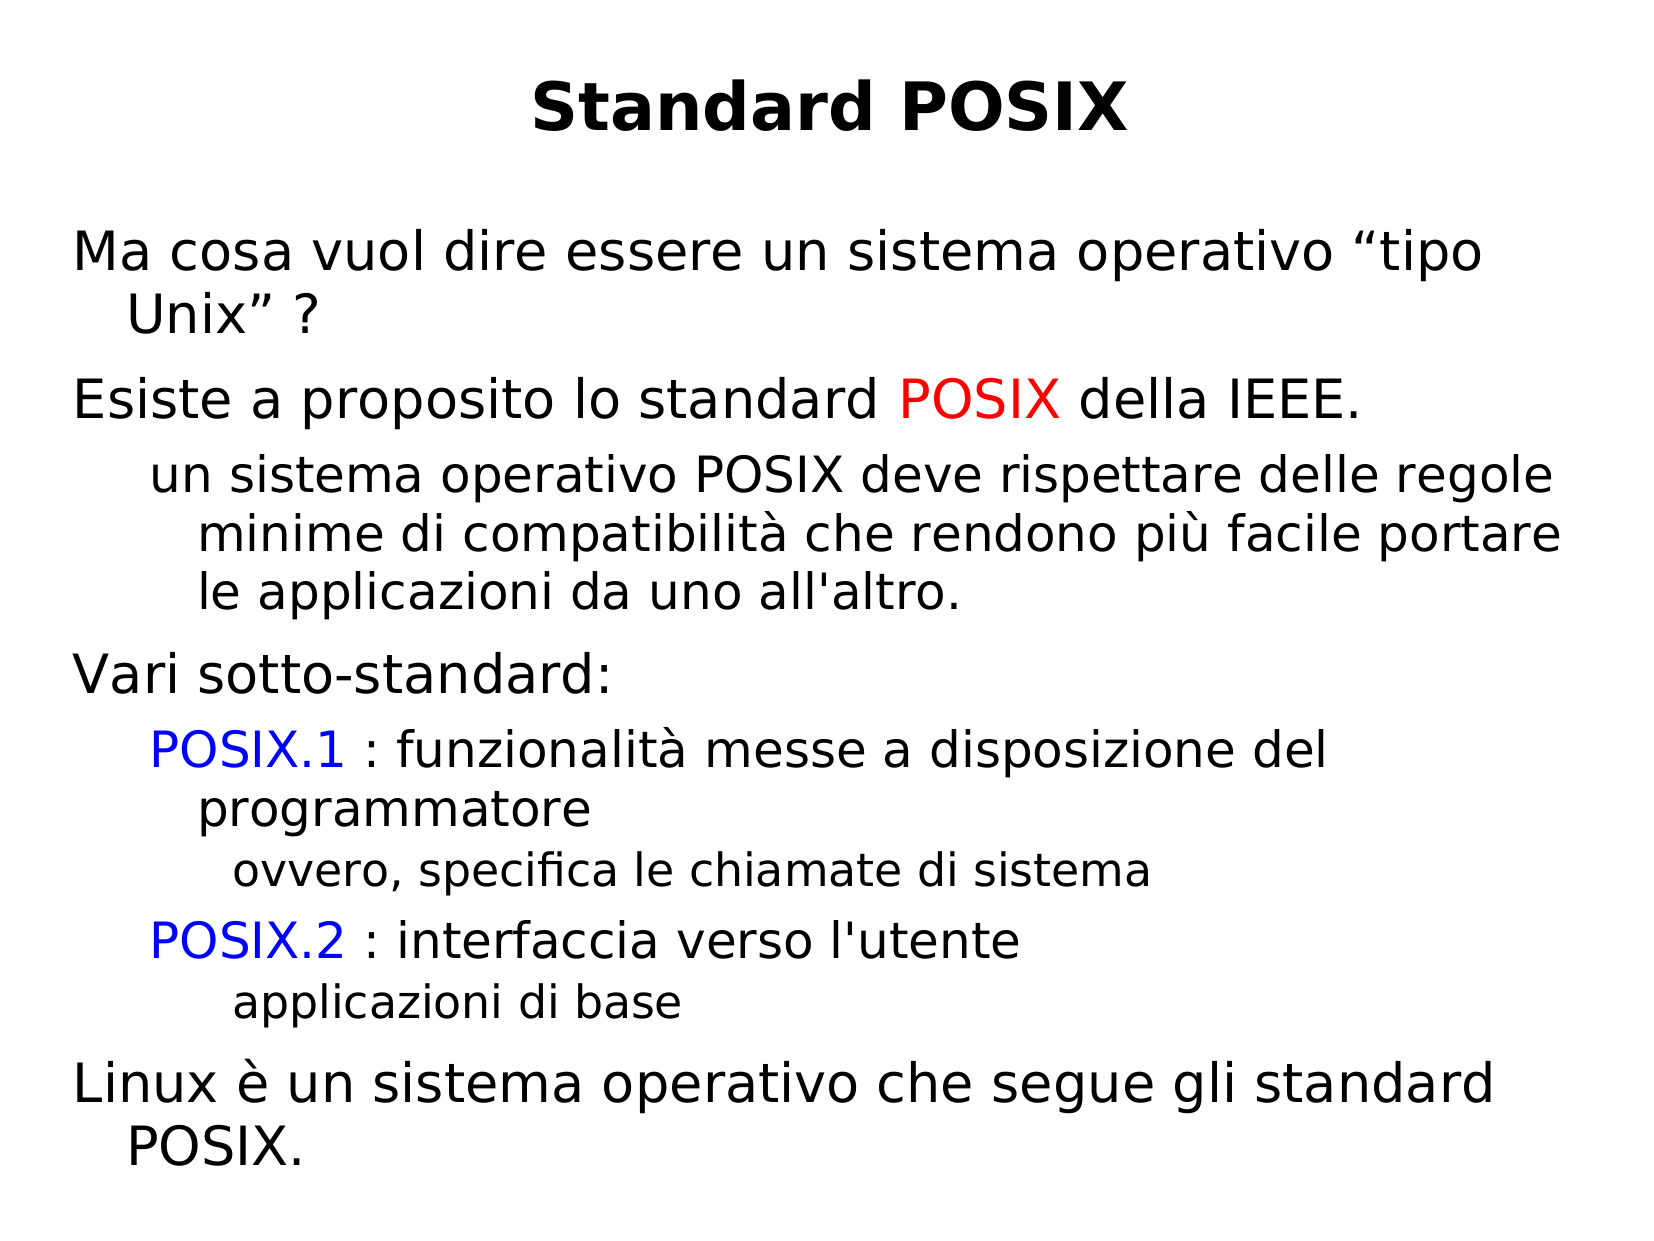

# Standard POSIX
Ma cosa vuol dire essere un sistema operativo “tipo Unix” ?
Esiste a proposito lo standard POSIX della IEEE.
un sistema operativo POSIX deve rispettare delle regole minime di compatibilità che rendono più facile portare le applicazioni da uno all'altro.
Vari sotto-standard:
POSIX.1 : funzionalità messe a disposizione del programmatore
ovvero, specifica le chiamate di sistema
POSIX.2 : interfaccia verso l'utente
applicazioni di base
Linux è un sistema operativo che segue gli standard POSIX.